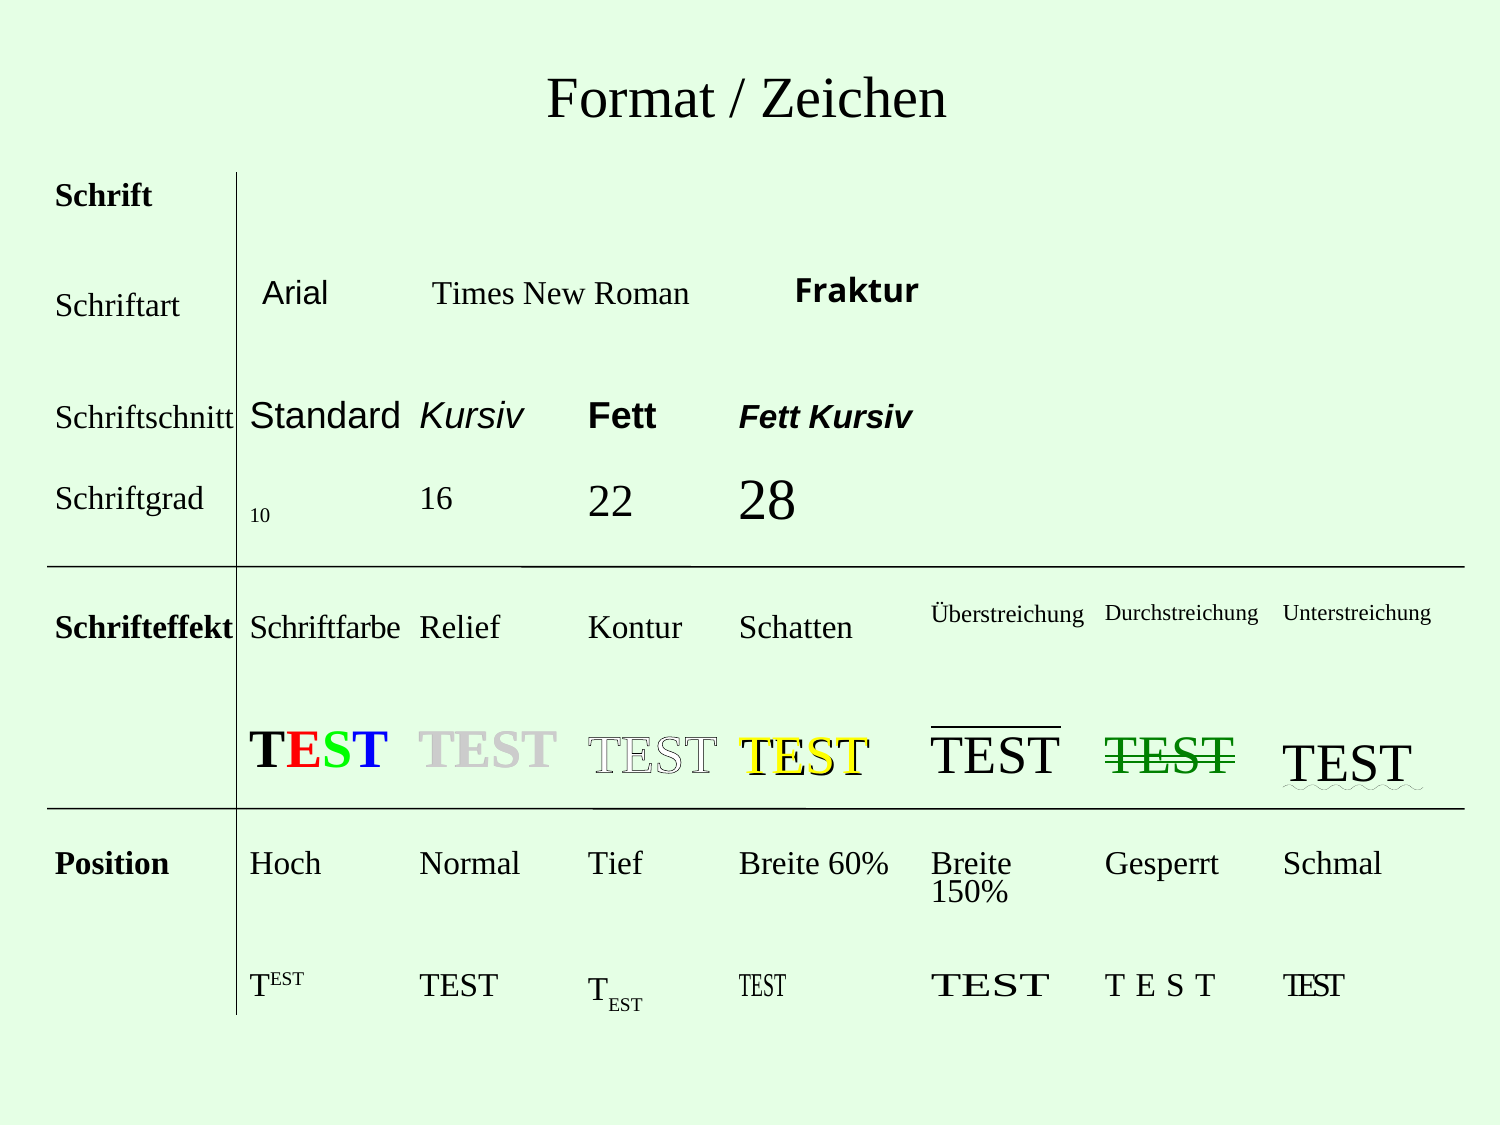

Format / Zeichen
| Schrift | | | | | | | |
| --- | --- | --- | --- | --- | --- | --- | --- |
| Schriftart | Arial | Times New Roman | | | | | |
| Schriftschnitt | Standard | Kursiv | Fett | Fett Kursiv | | | |
| Schriftgrad | 10 | 16 | 22 | 28 | | | |
| Schrifteffekt | Schriftfarbe | Relief | Kontur | Schatten | Überstreichung | Durchstreichung | Unterstreichung |
| | TEST | TEST | TEST | TEST | TEST | TEST | TEST |
| Position | Hoch | Normal | Tief | Breite 60% | Breite 150% | Gesperrt | Schmal |
| | TEST | TEST | TEST | TEST | TEST | TEST | TEST |
Fraktur